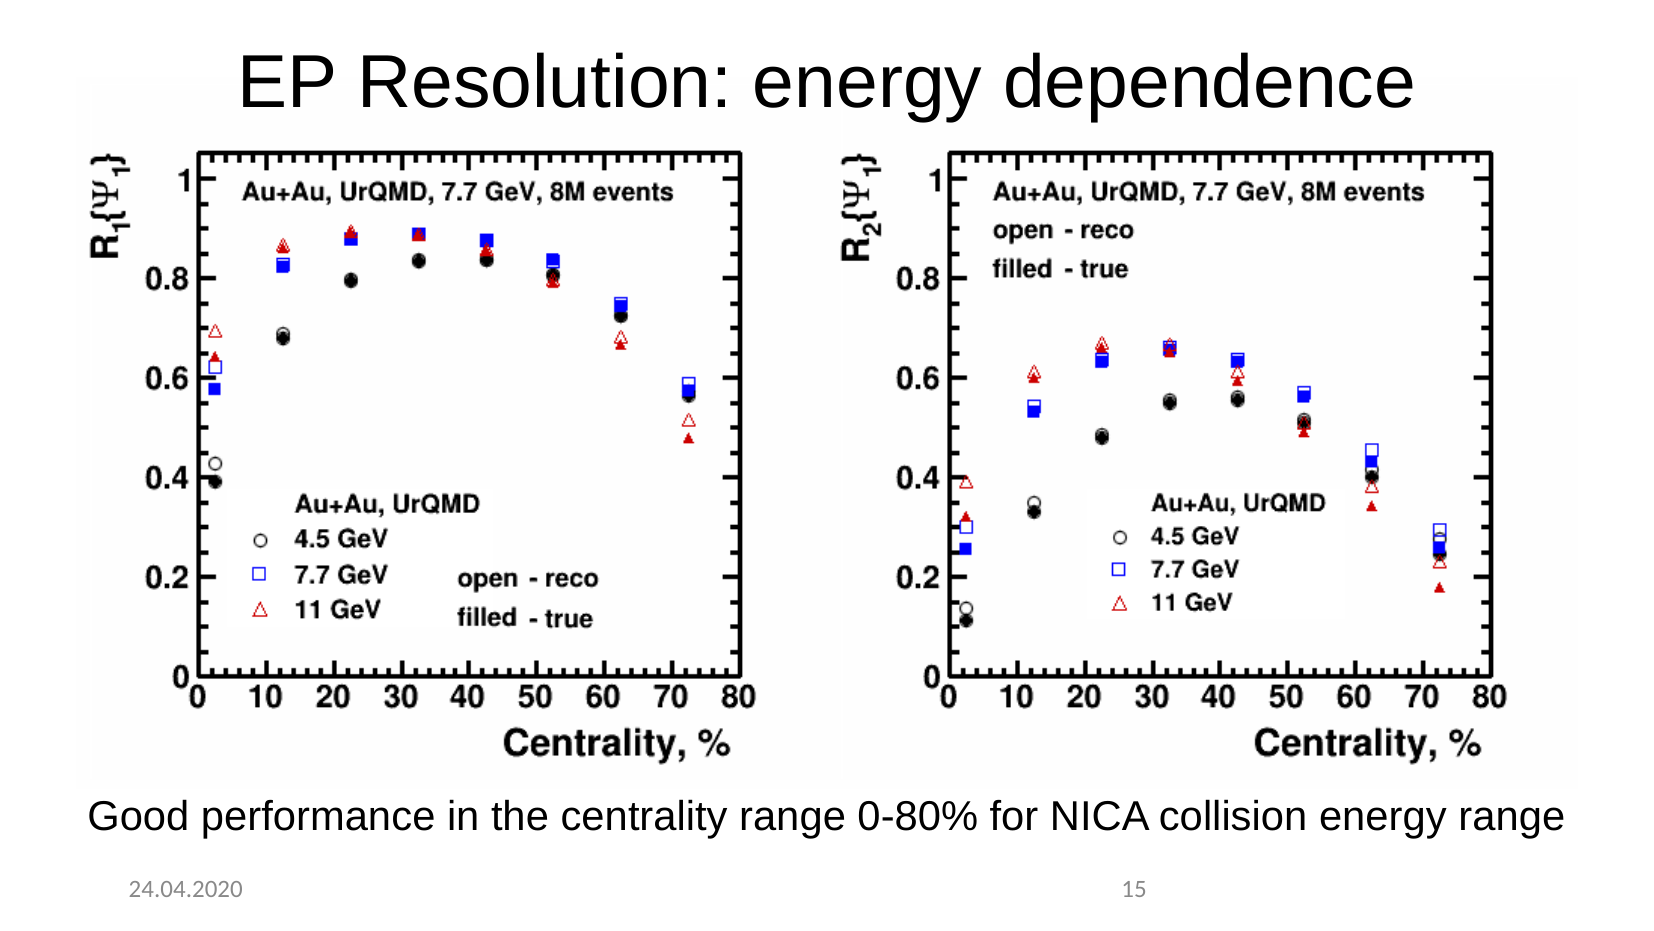

EP Resolution: energy dependence
Good performance in the centrality range 0-80% for NICA collision energy range
24.04.2020